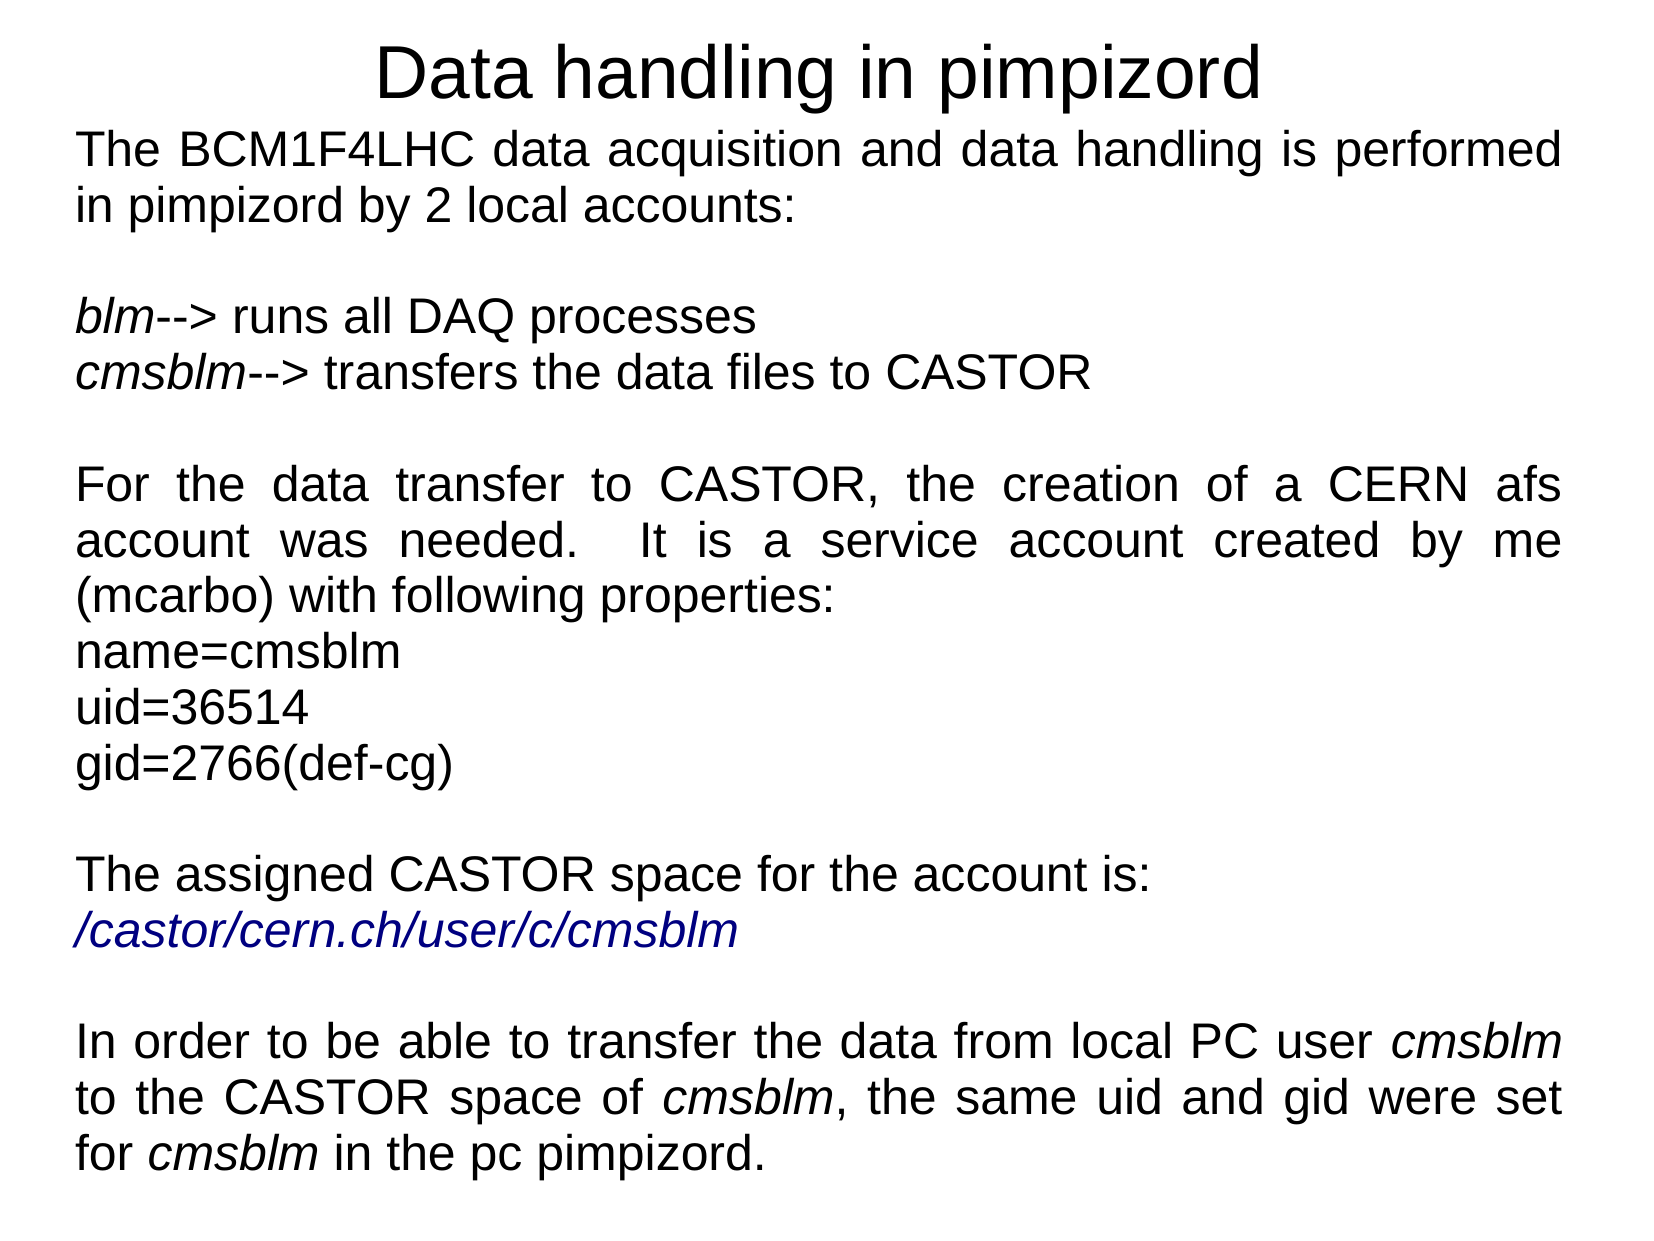

# Data handling in pimpizord
The BCM1F4LHC data acquisition and data handling is performed in pimpizord by 2 local accounts:
blm--> runs all DAQ processes
cmsblm--> transfers the data files to CASTOR
For the data transfer to CASTOR, the creation of a CERN afs account was needed. It is a service account created by me (mcarbo) with following properties:
name=cmsblm
uid=36514
gid=2766(def-cg)
The assigned CASTOR space for the account is:
/castor/cern.ch/user/c/cmsblm
In order to be able to transfer the data from local PC user cmsblm to the CASTOR space of cmsblm, the same uid and gid were set for cmsblm in the pc pimpizord.